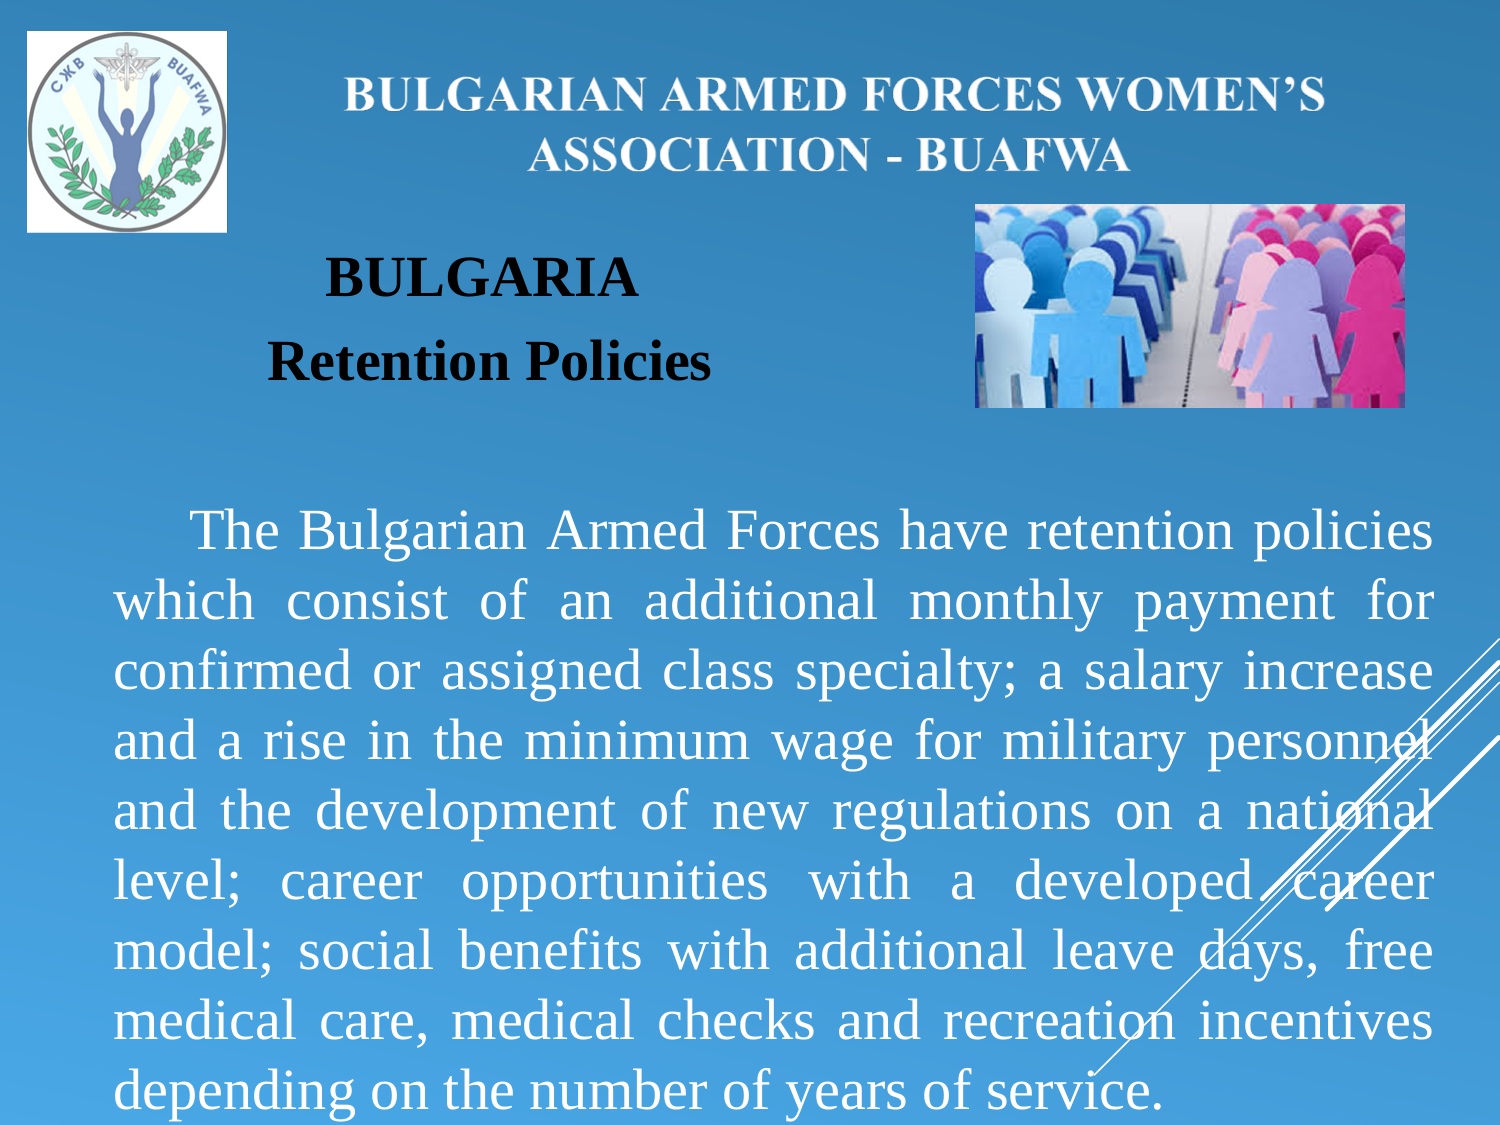

BULGARIA
 Retention Policies
		The Bulgarian Armed Forces have retention policies which consist of an additional monthly payment for confirmed or assigned class specialty; a salary increase and a rise in the minimum wage for military personnel and the development of new regulations on a national level; career opportunities with a developed career model; social benefits with additional leave days, free medical care, medical checks and recreation incentives depending on the number of years of service.